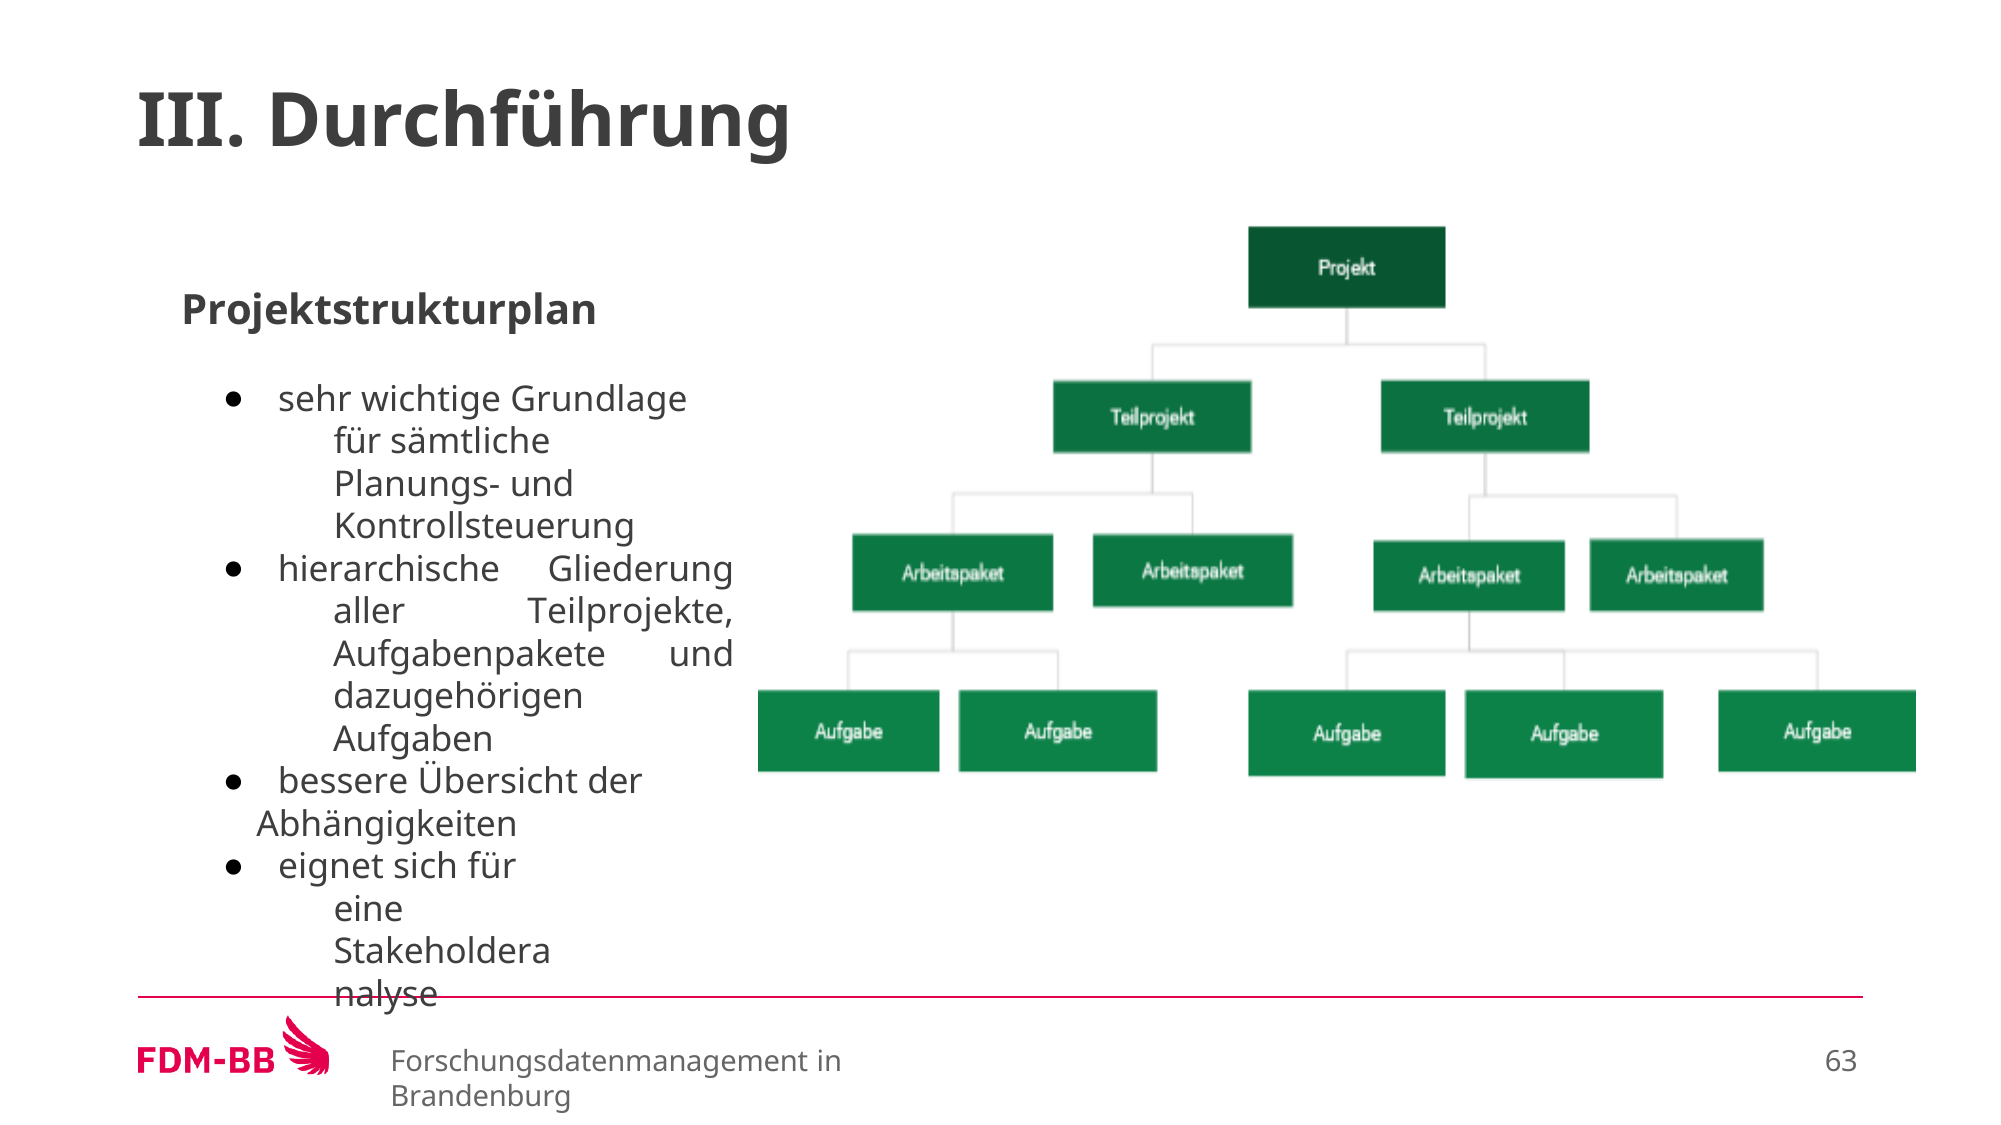

# III. Durchführung
Projektstrukturplan
sehr wichtige Grundlage für sämtliche Planungs- und Kontrollsteuerung
hierarchische Gliederung aller 	Teilprojekte, Aufgabenpakete 	und dazugehörigen Aufgaben
bessere Übersicht der
Abhängigkeiten
eignet sich für eine Stakeholderanalyse
Forschungsdatenmanagement in Brandenburg
63